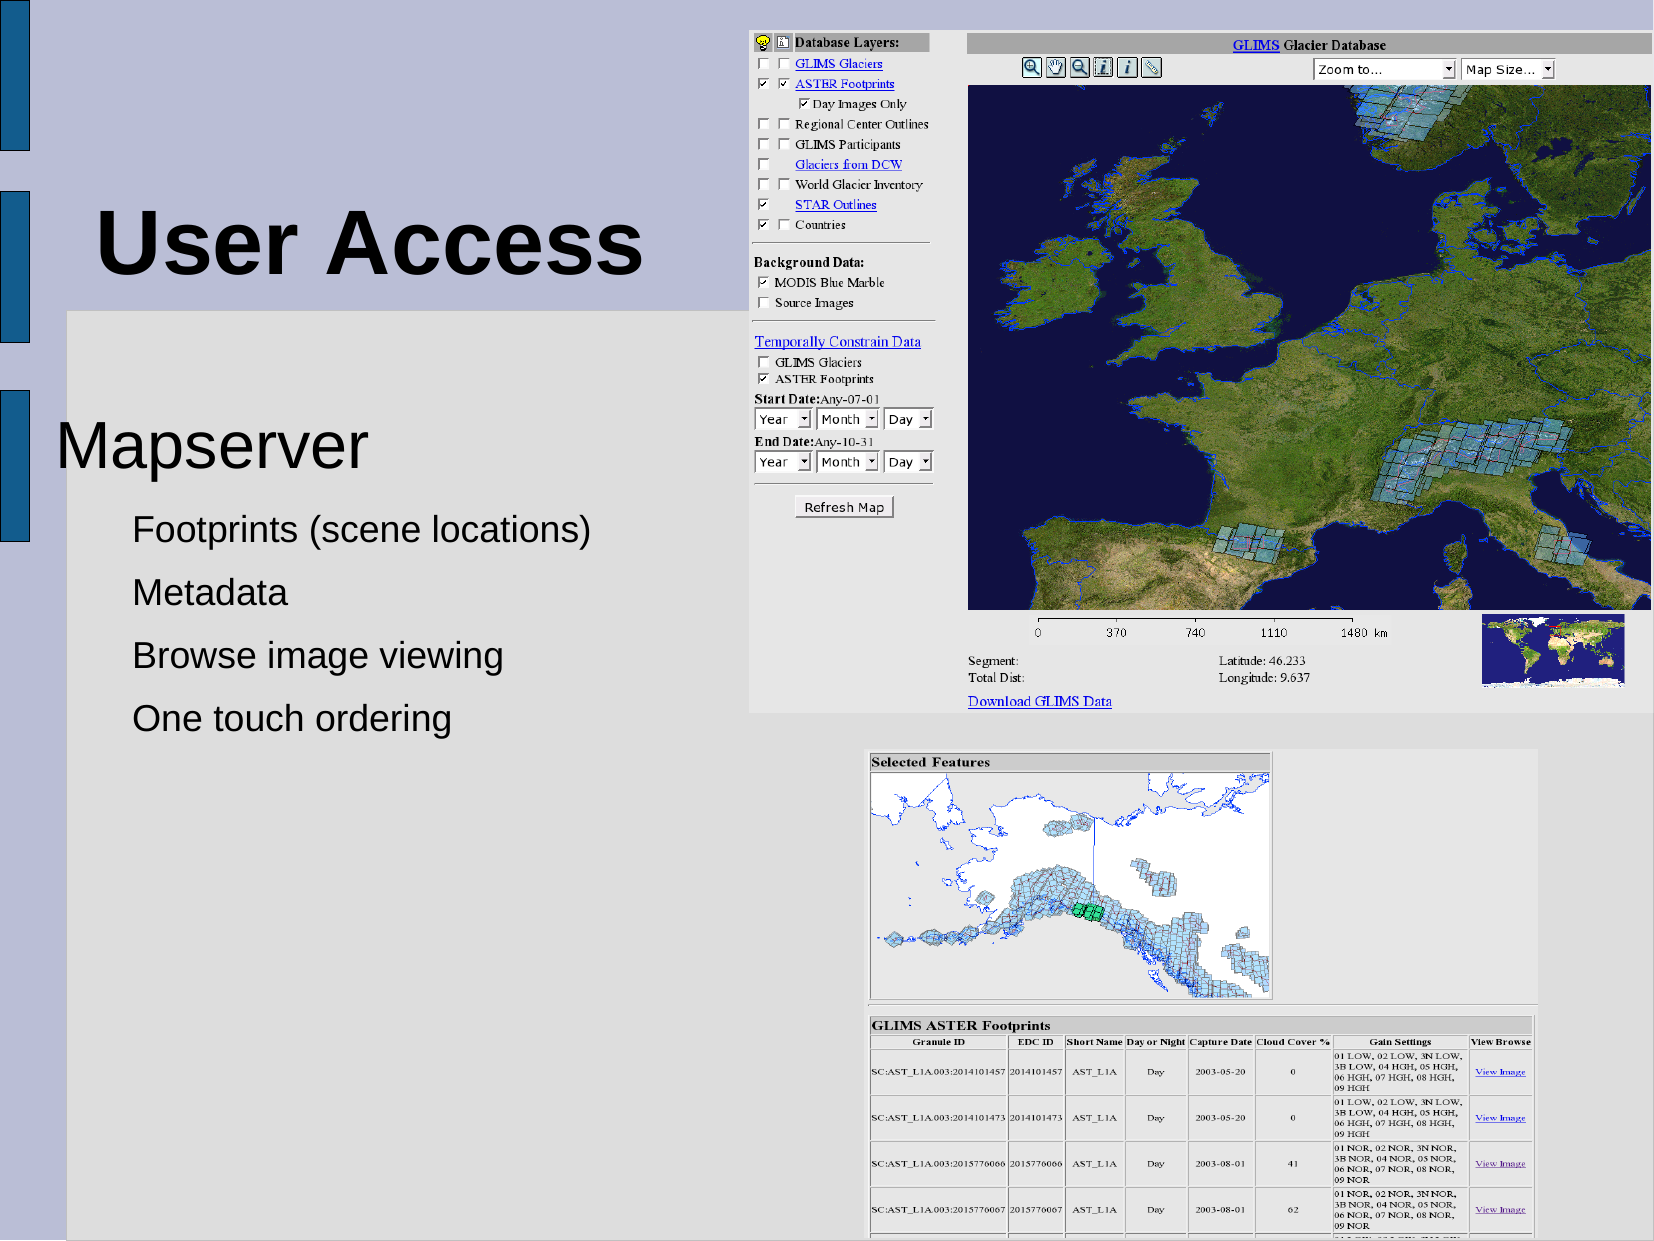

# User Access
Mapserver
Footprints (scene locations)
Metadata
Browse image viewing
One touch ordering